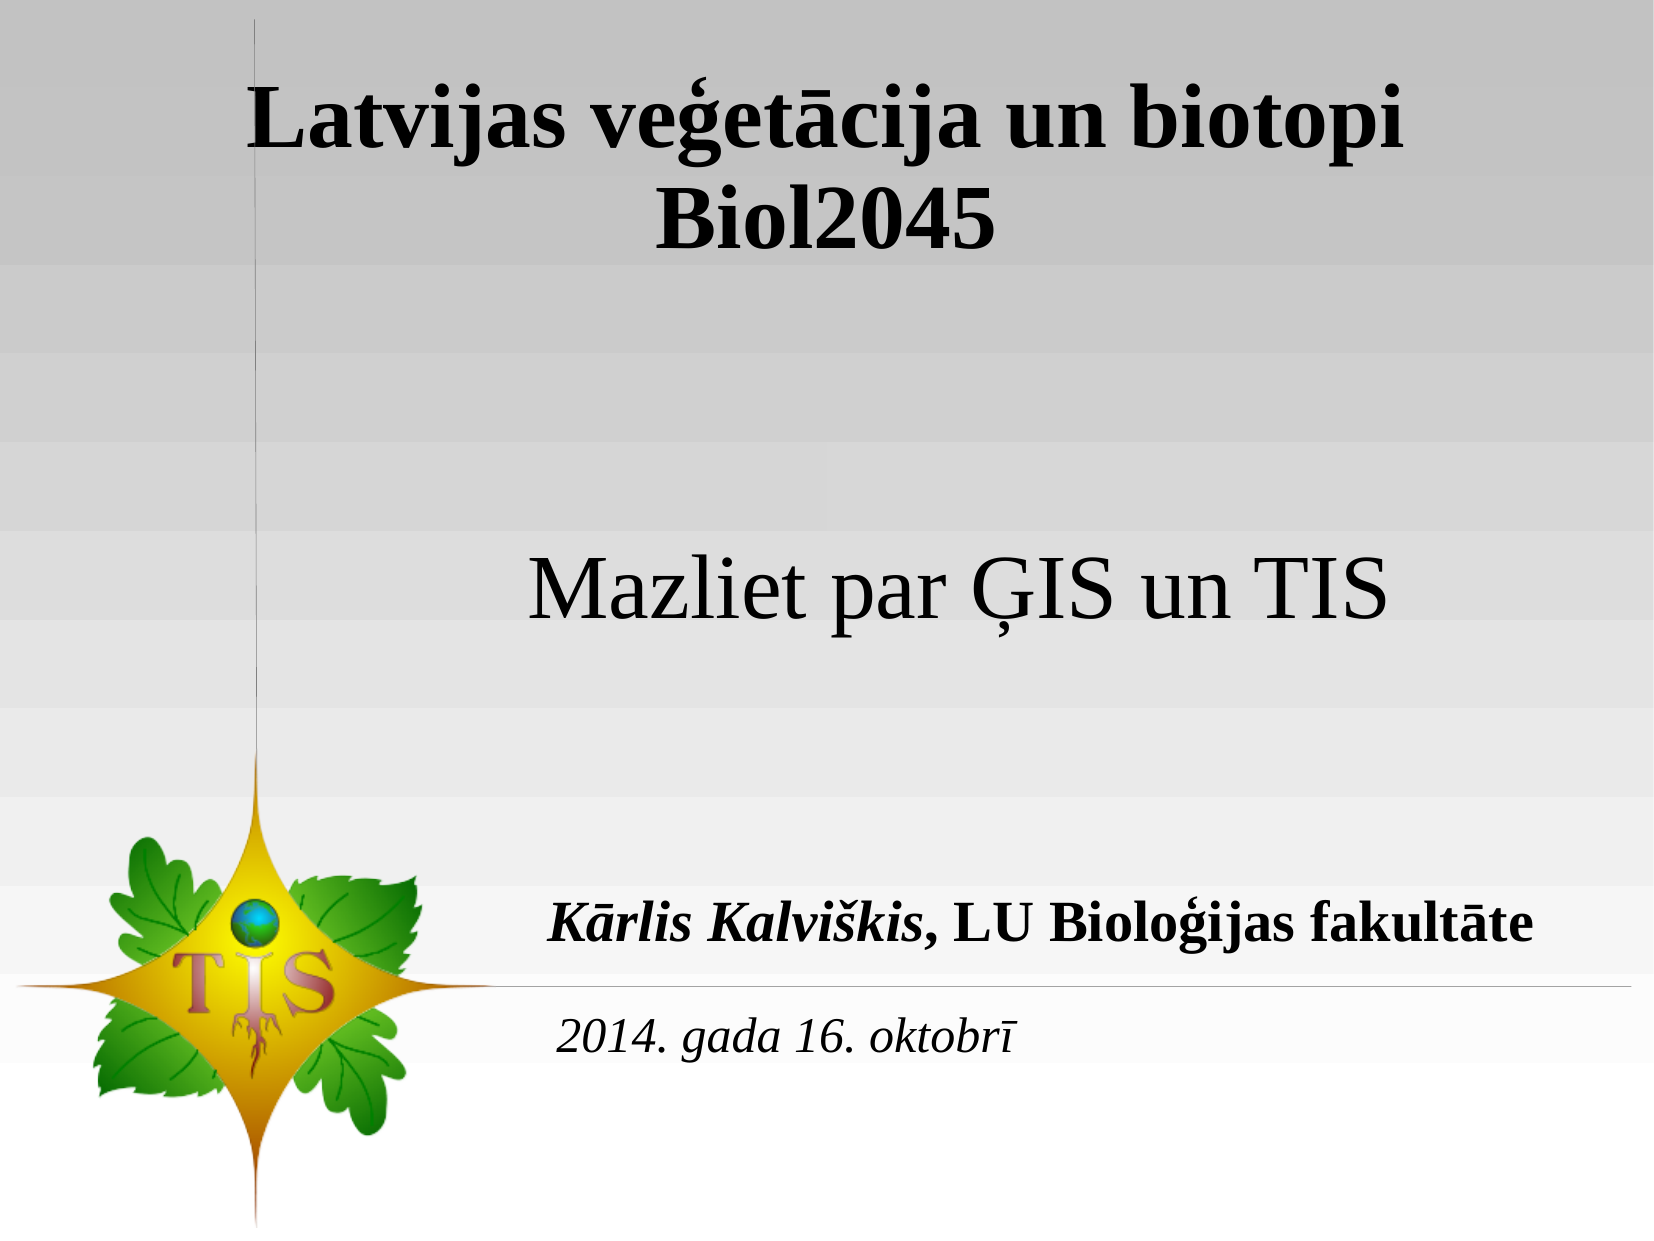

# Mazliet par ĢIS un TIS
2014. gada 16. oktobrī